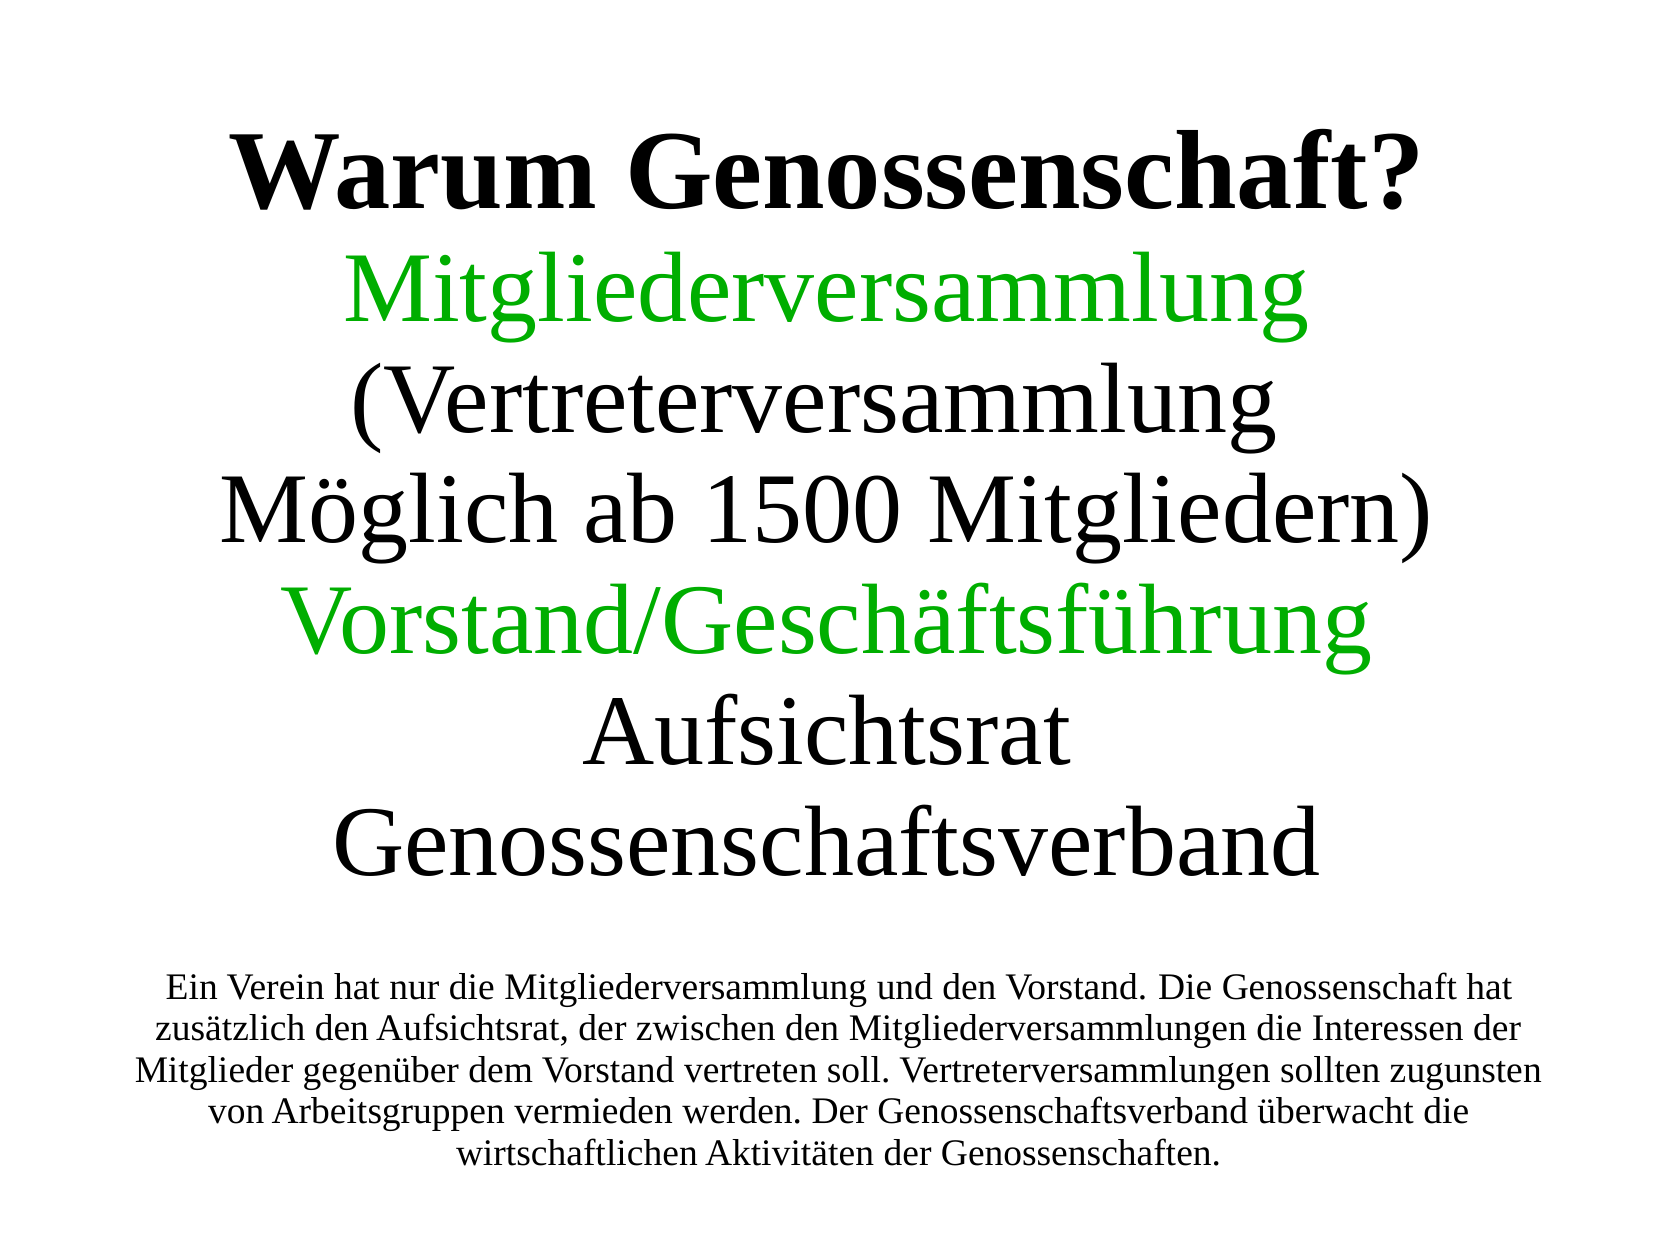

Warum Genossenschaft?
Mitgliederversammlung
(Vertreterversammlung
Möglich ab 1500 Mitgliedern)
Vorstand/Geschäftsführung
Aufsichtsrat
Genossenschaftsverband
Ein Verein hat nur die Mitgliederversammlung und den Vorstand. Die Genossenschaft hat zusätzlich den Aufsichtsrat, der zwischen den Mitgliederversammlungen die Interessen der Mitglieder gegenüber dem Vorstand vertreten soll. Vertreterversammlungen sollten zugunsten von Arbeitsgruppen vermieden werden. Der Genossenschaftsverband überwacht die wirtschaftlichen Aktivitäten der Genossenschaften.